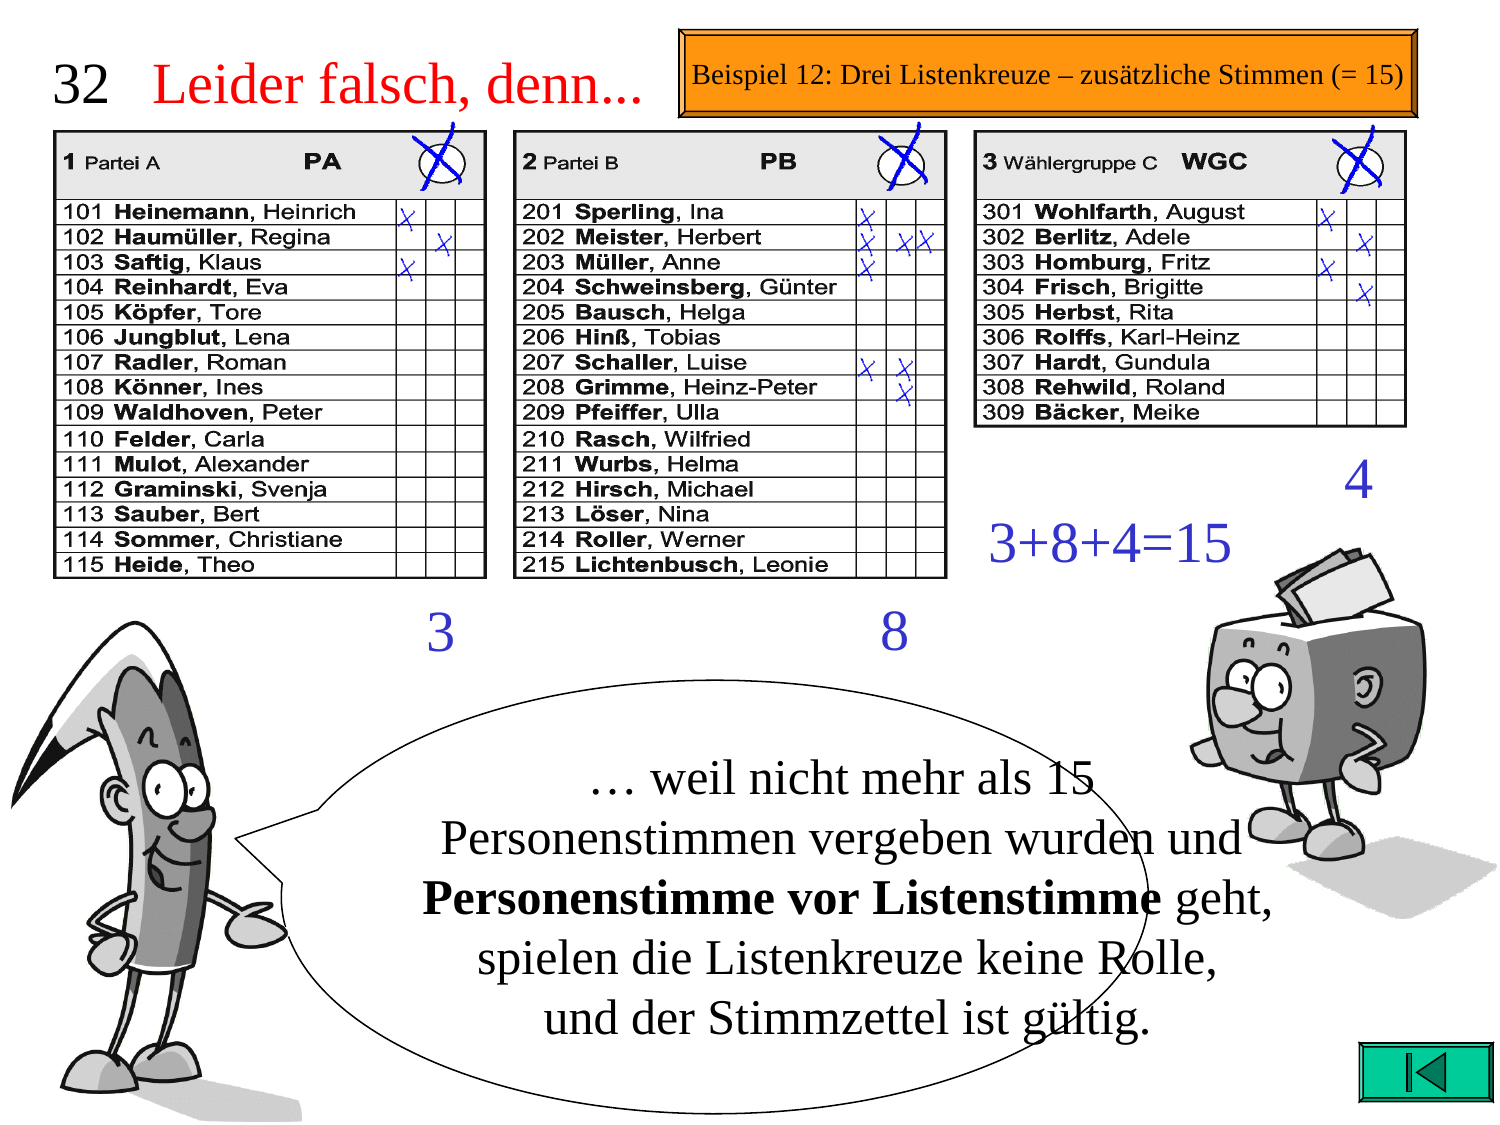

Beispiel 12: Drei Listenkreuze – zusätzliche Stimmen (= 15)
32
Leider falsch, denn...
4
3+8+4=15
8
3
… weil nicht mehr als 15
Personenstimmen vergeben wurden und
 Personenstimme vor Listenstimme geht,
 spielen die Listenkreuze keine Rolle,
 und der Stimmzettel ist gültig.